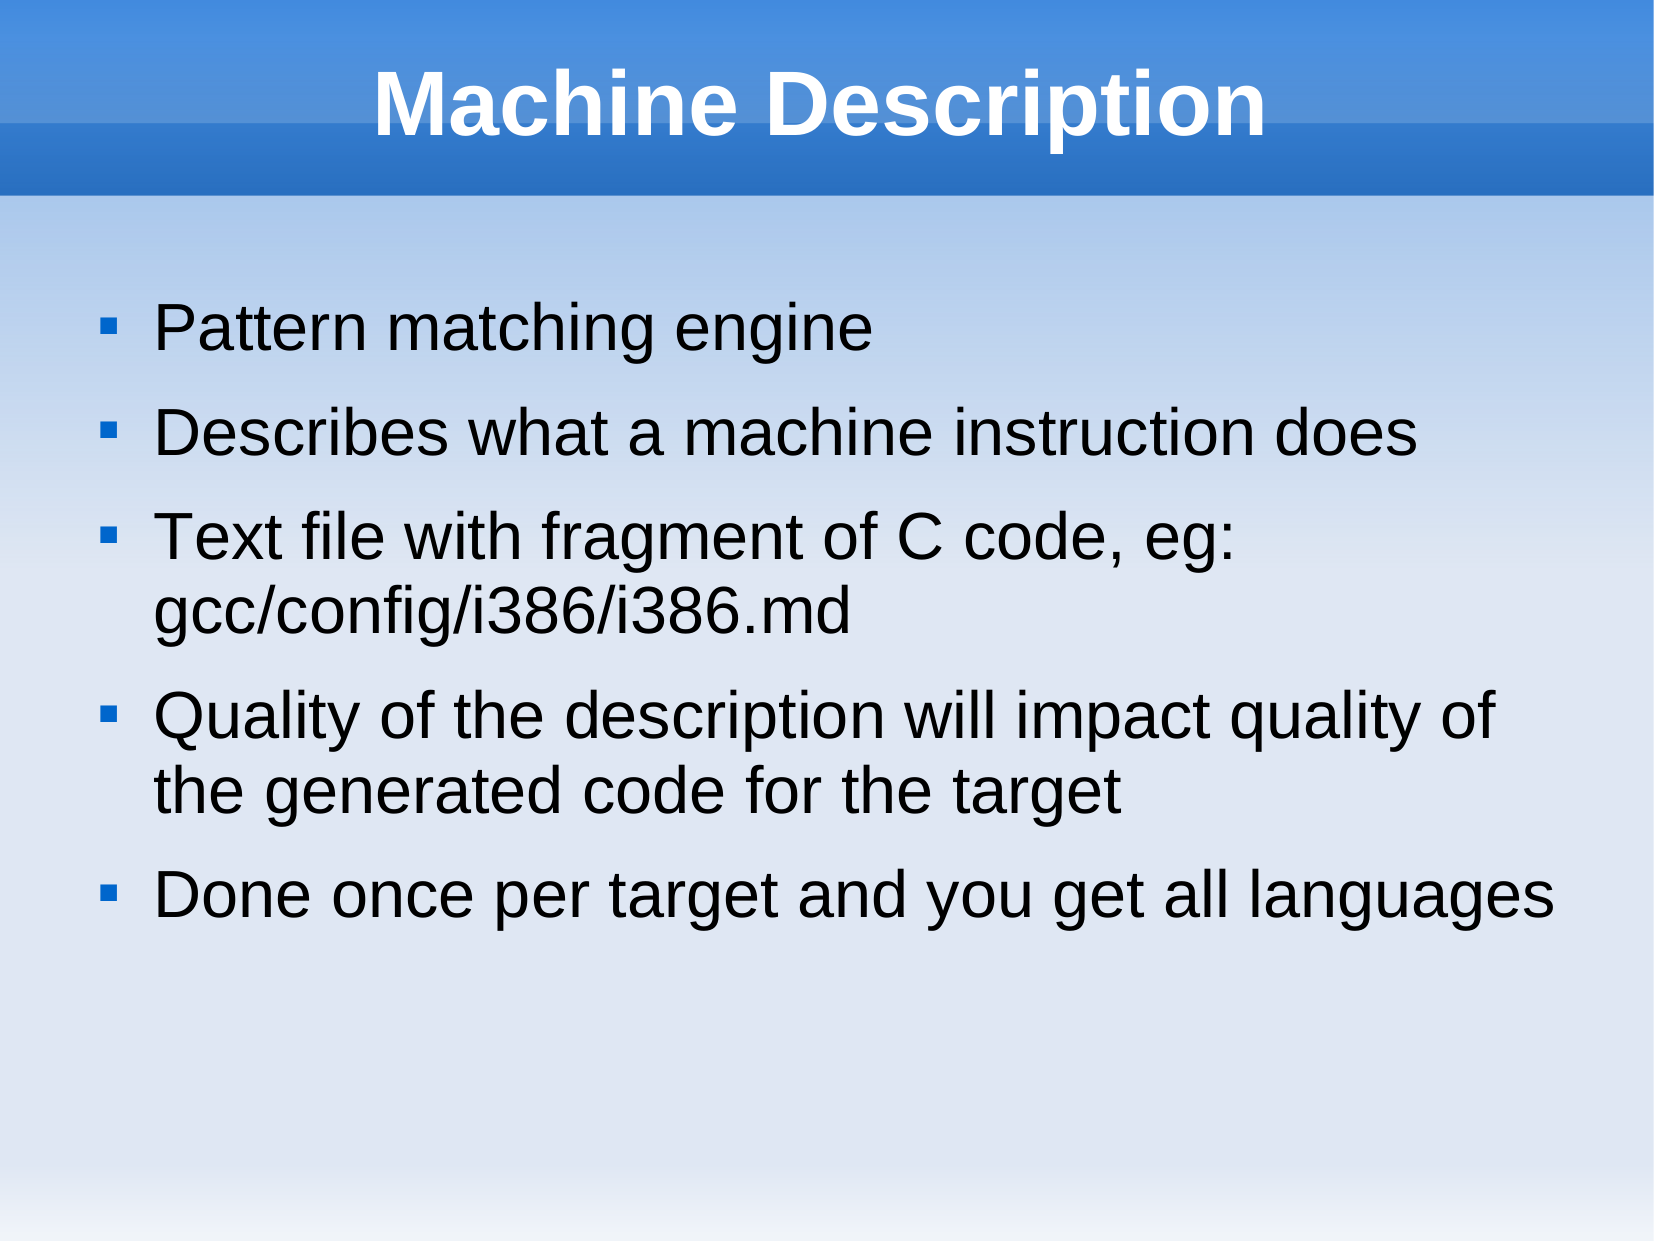

# Machine Description
Pattern matching engine
Describes what a machine instruction does
Text file with fragment of C code, eg: gcc/config/i386/i386.md
Quality of the description will impact quality of the generated code for the target
Done once per target and you get all languages